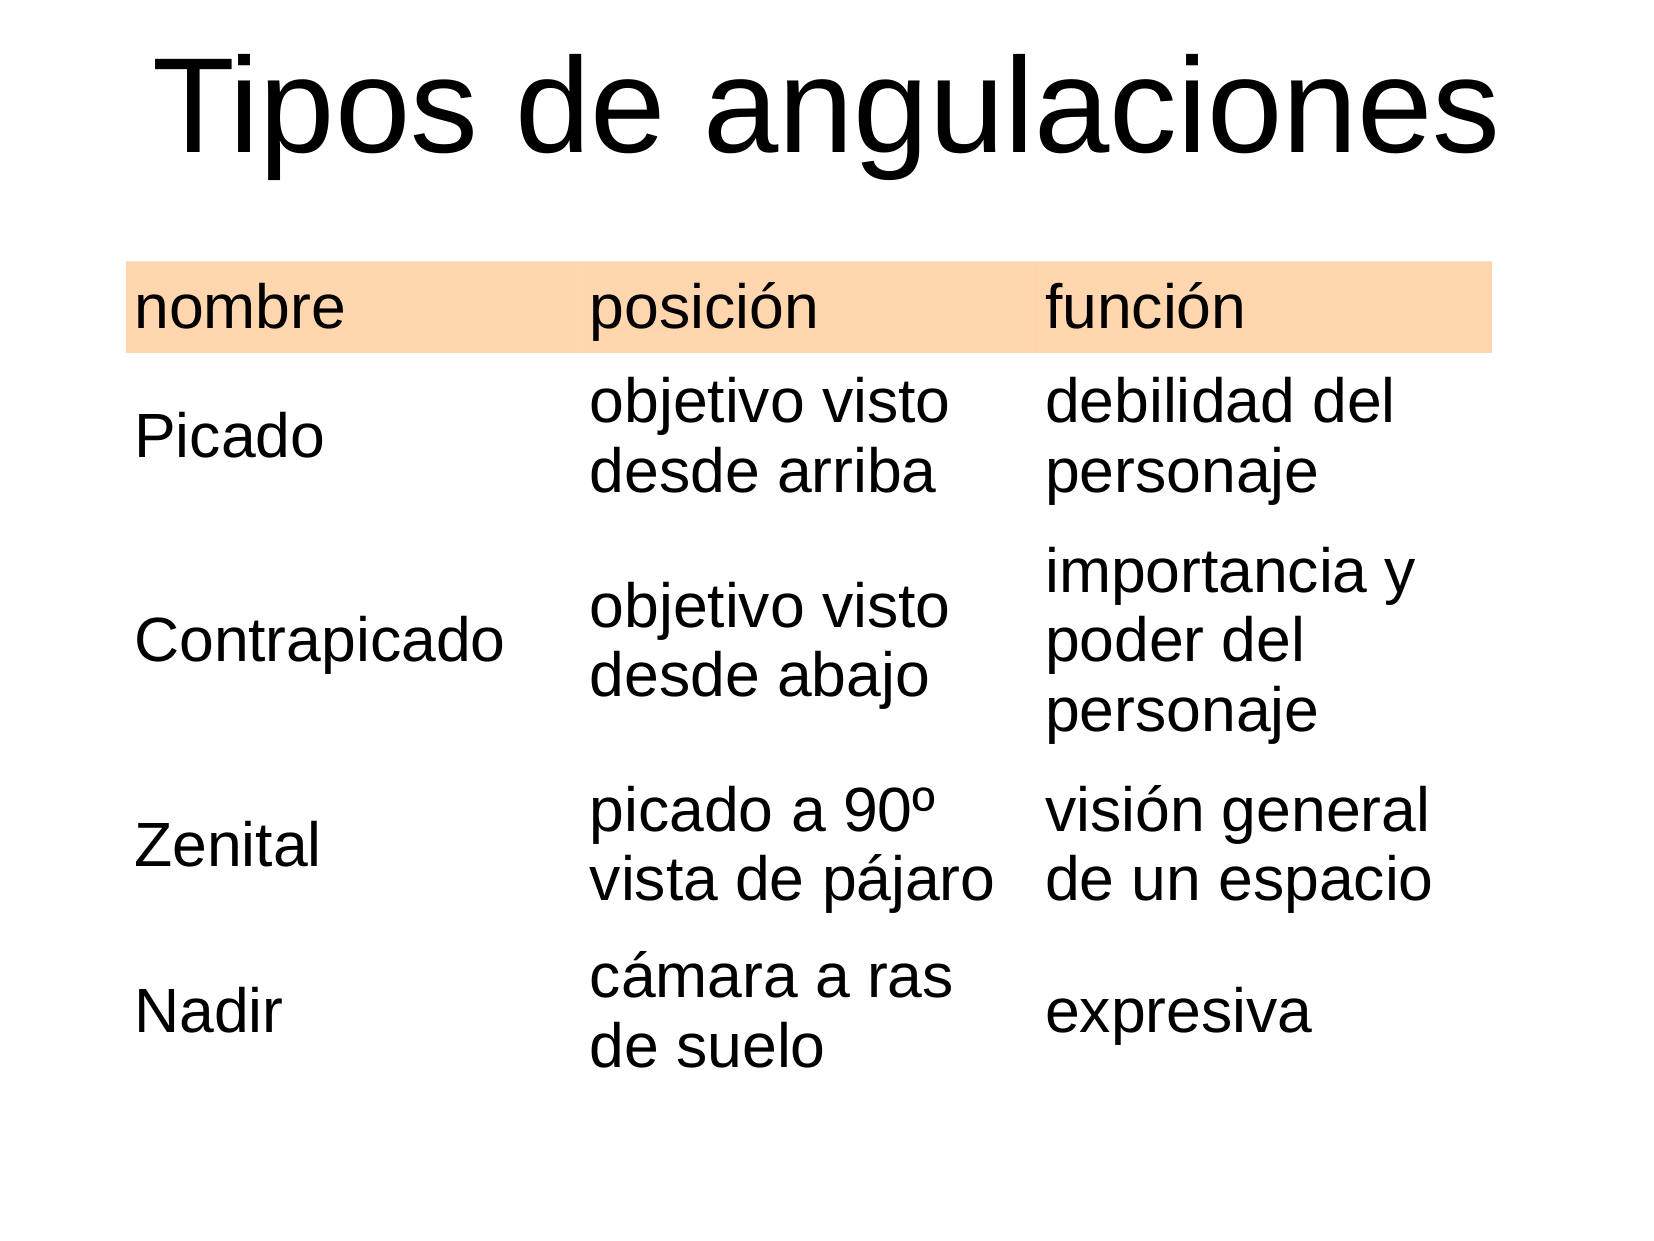

# Tipos de angulaciones
| nombre | posición | función |
| --- | --- | --- |
| Picado | objetivo visto desde arriba | debilidad del personaje |
| Contrapicado | objetivo visto desde abajo | importancia y poder del personaje |
| Zenital | picado a 90º vista de pájaro | visión general de un espacio |
| Nadir | cámara a ras de suelo | expresiva |